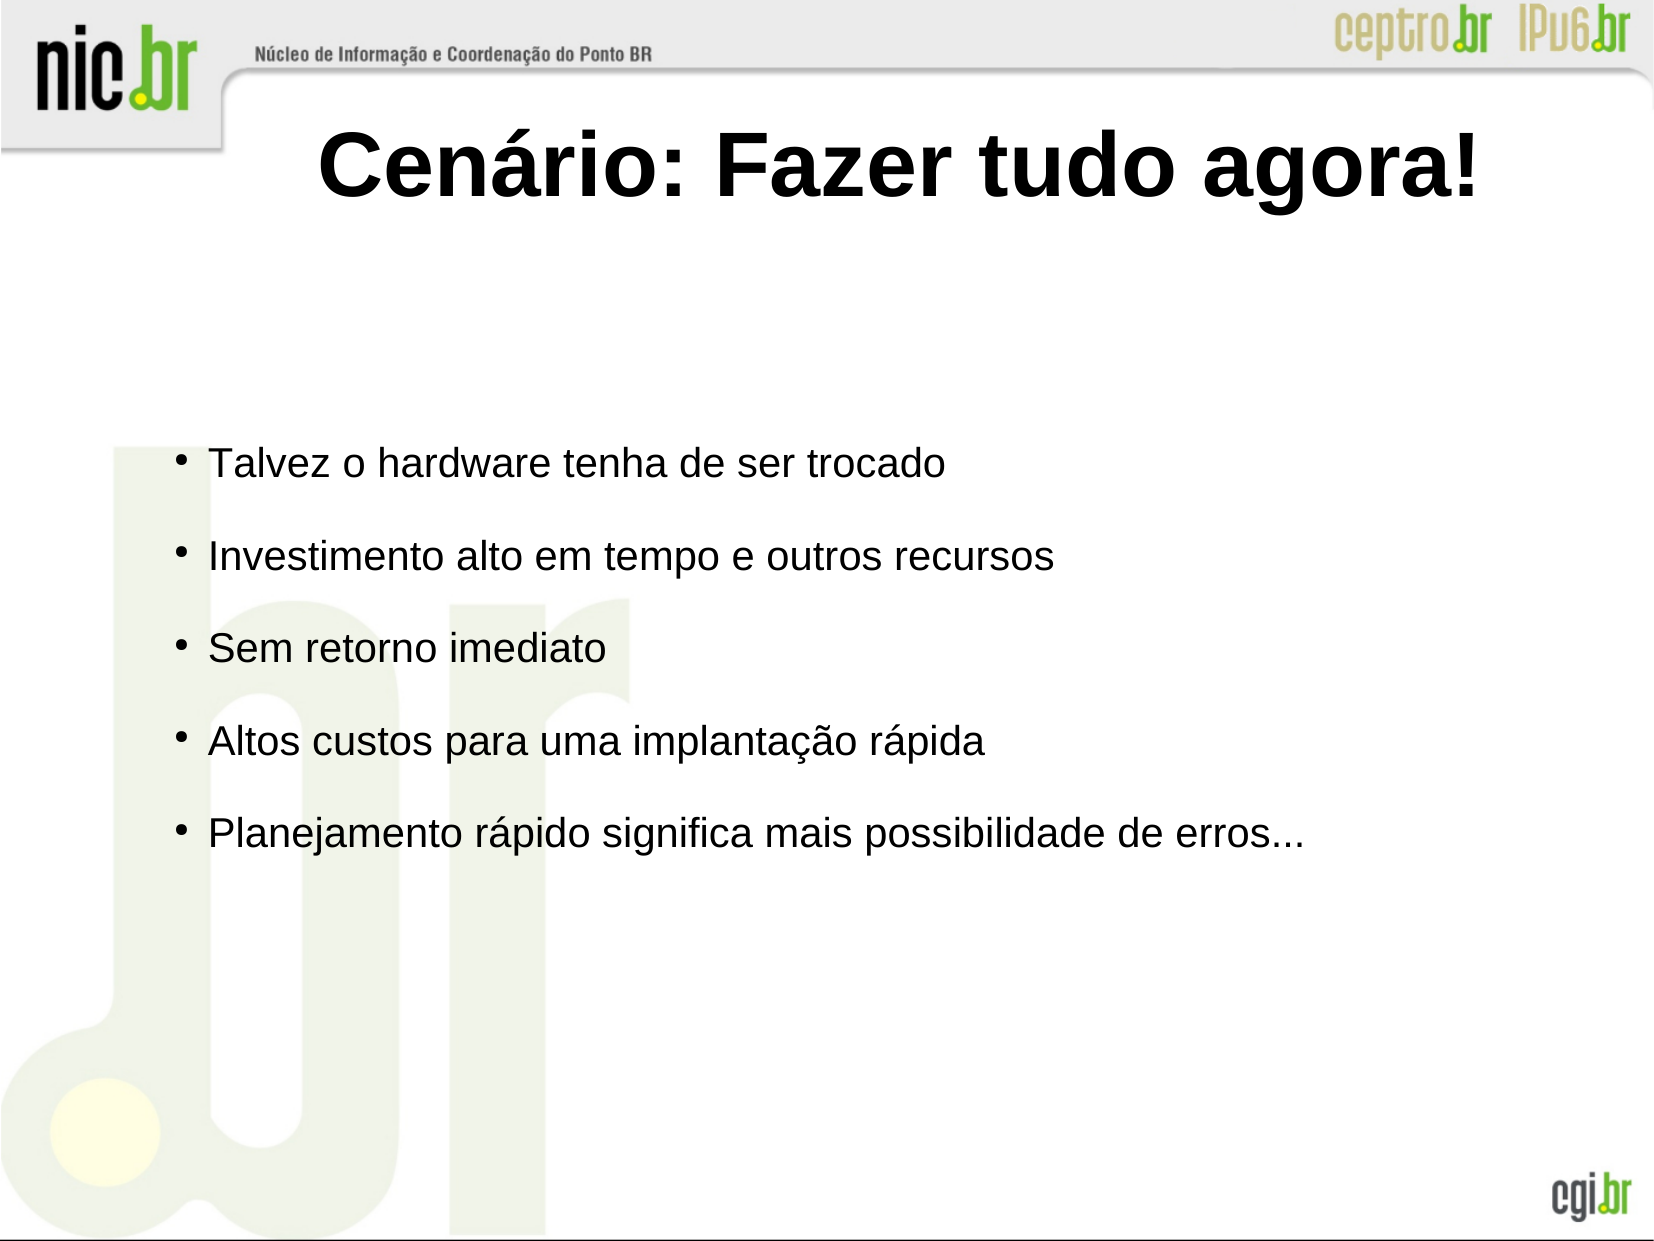

Cenário: Fazer tudo agora!
Talvez o hardware tenha de ser trocado
Investimento alto em tempo e outros recursos
Sem retorno imediato
Altos custos para uma implantação rápida
Planejamento rápido significa mais possibilidade de erros...